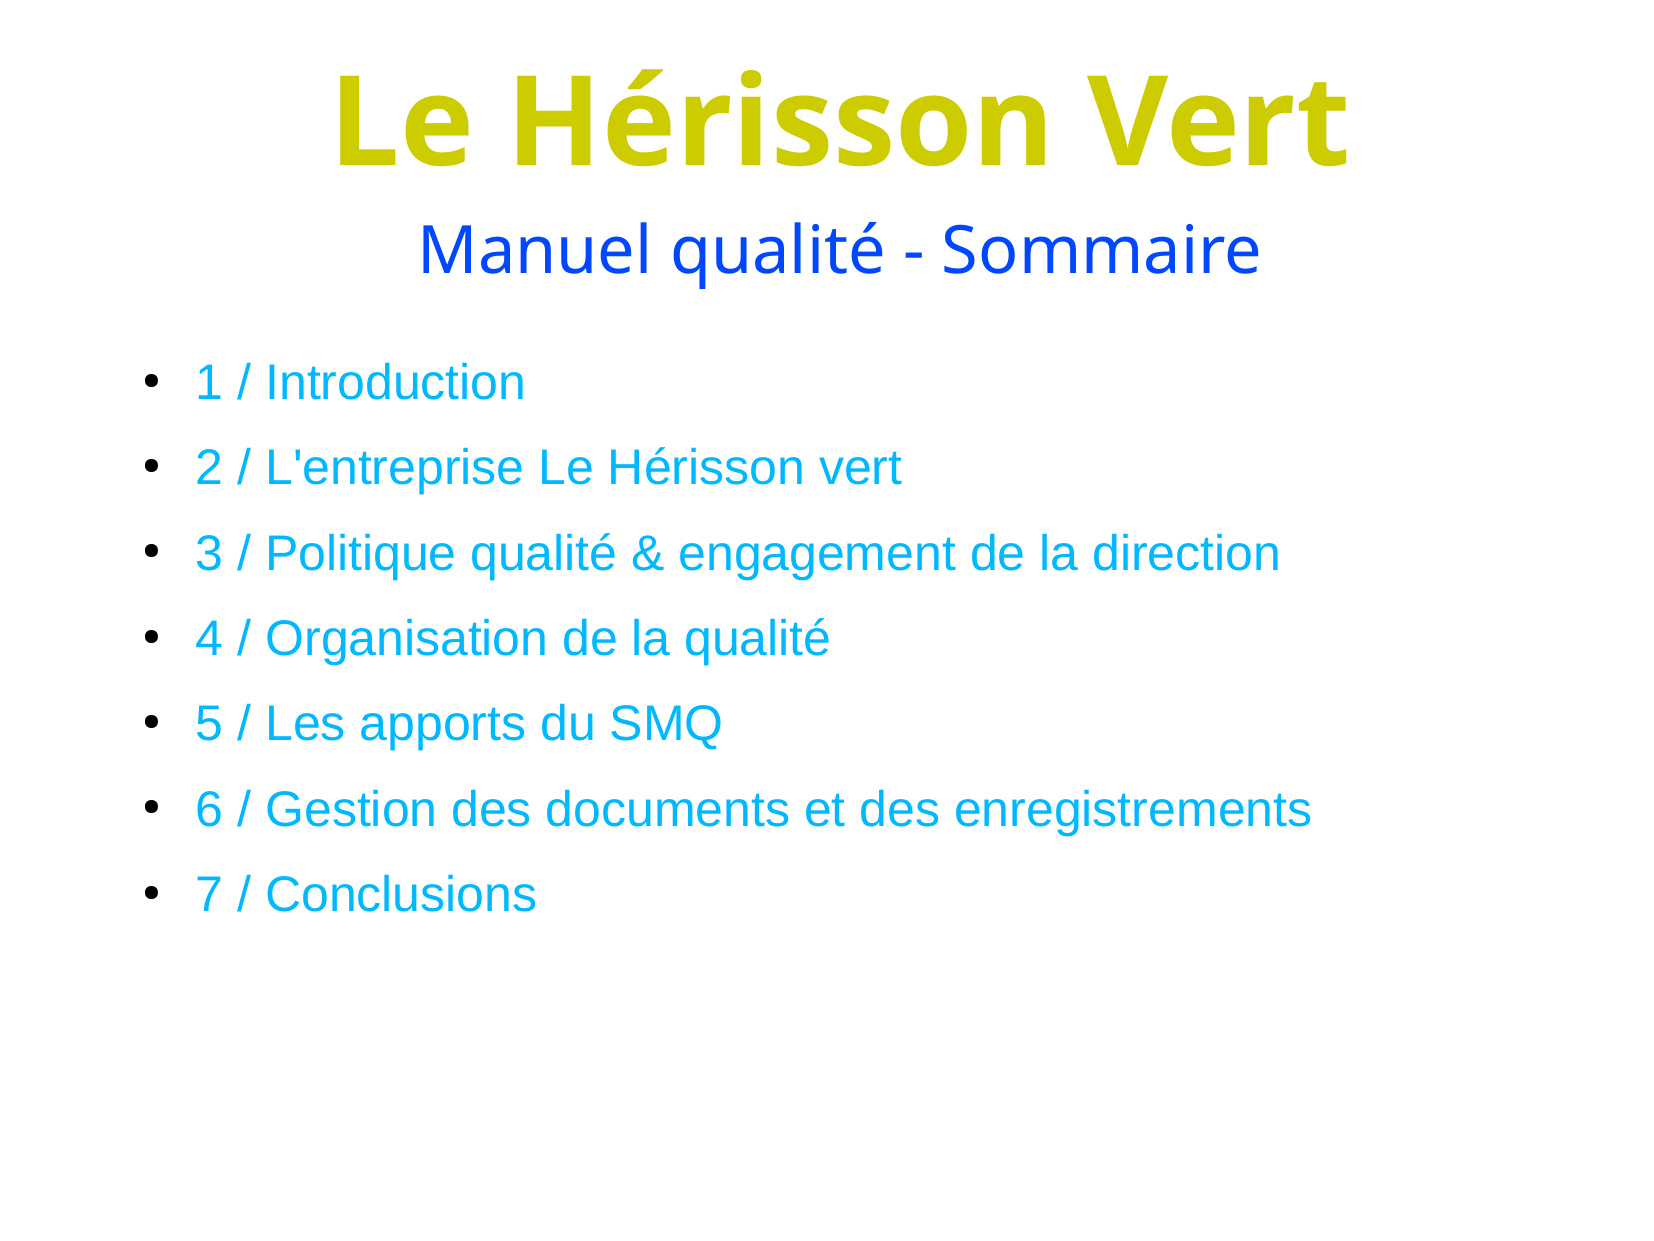

# Le Hérisson Vert Manuel qualité - Sommaire
1 / Introduction
2 / L'entreprise Le Hérisson vert
3 / Politique qualité & engagement de la direction
4 / Organisation de la qualité
5 / Les apports du SMQ
6 / Gestion des documents et des enregistrements
7 / Conclusions